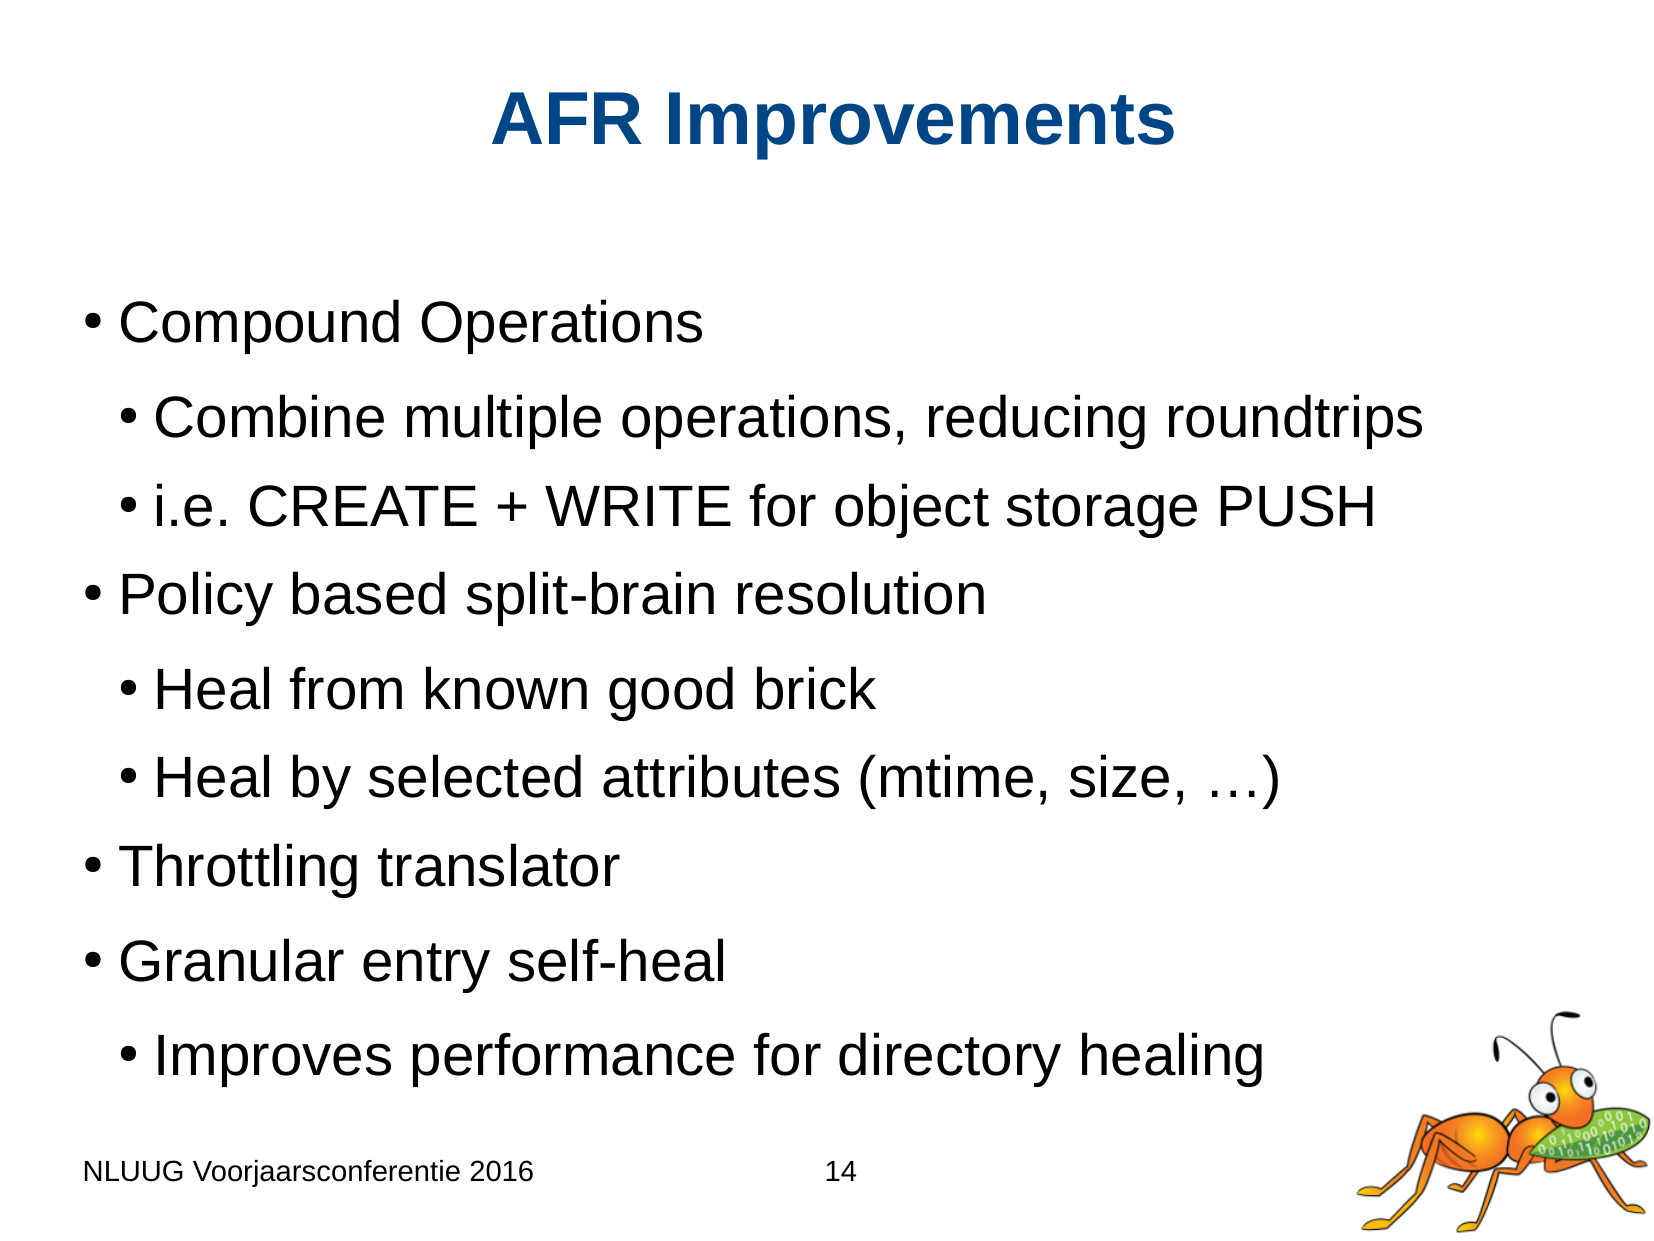

AFR Improvements
# Compound Operations
Combine multiple operations, reducing roundtrips
i.e. CREATE + WRITE for object storage PUSH
Policy based split-brain resolution
Heal from known good brick
Heal by selected attributes (mtime, size, …)
Throttling translator
Granular entry self-heal
Improves performance for directory healing
FOSDEM, 31 January 2015
14